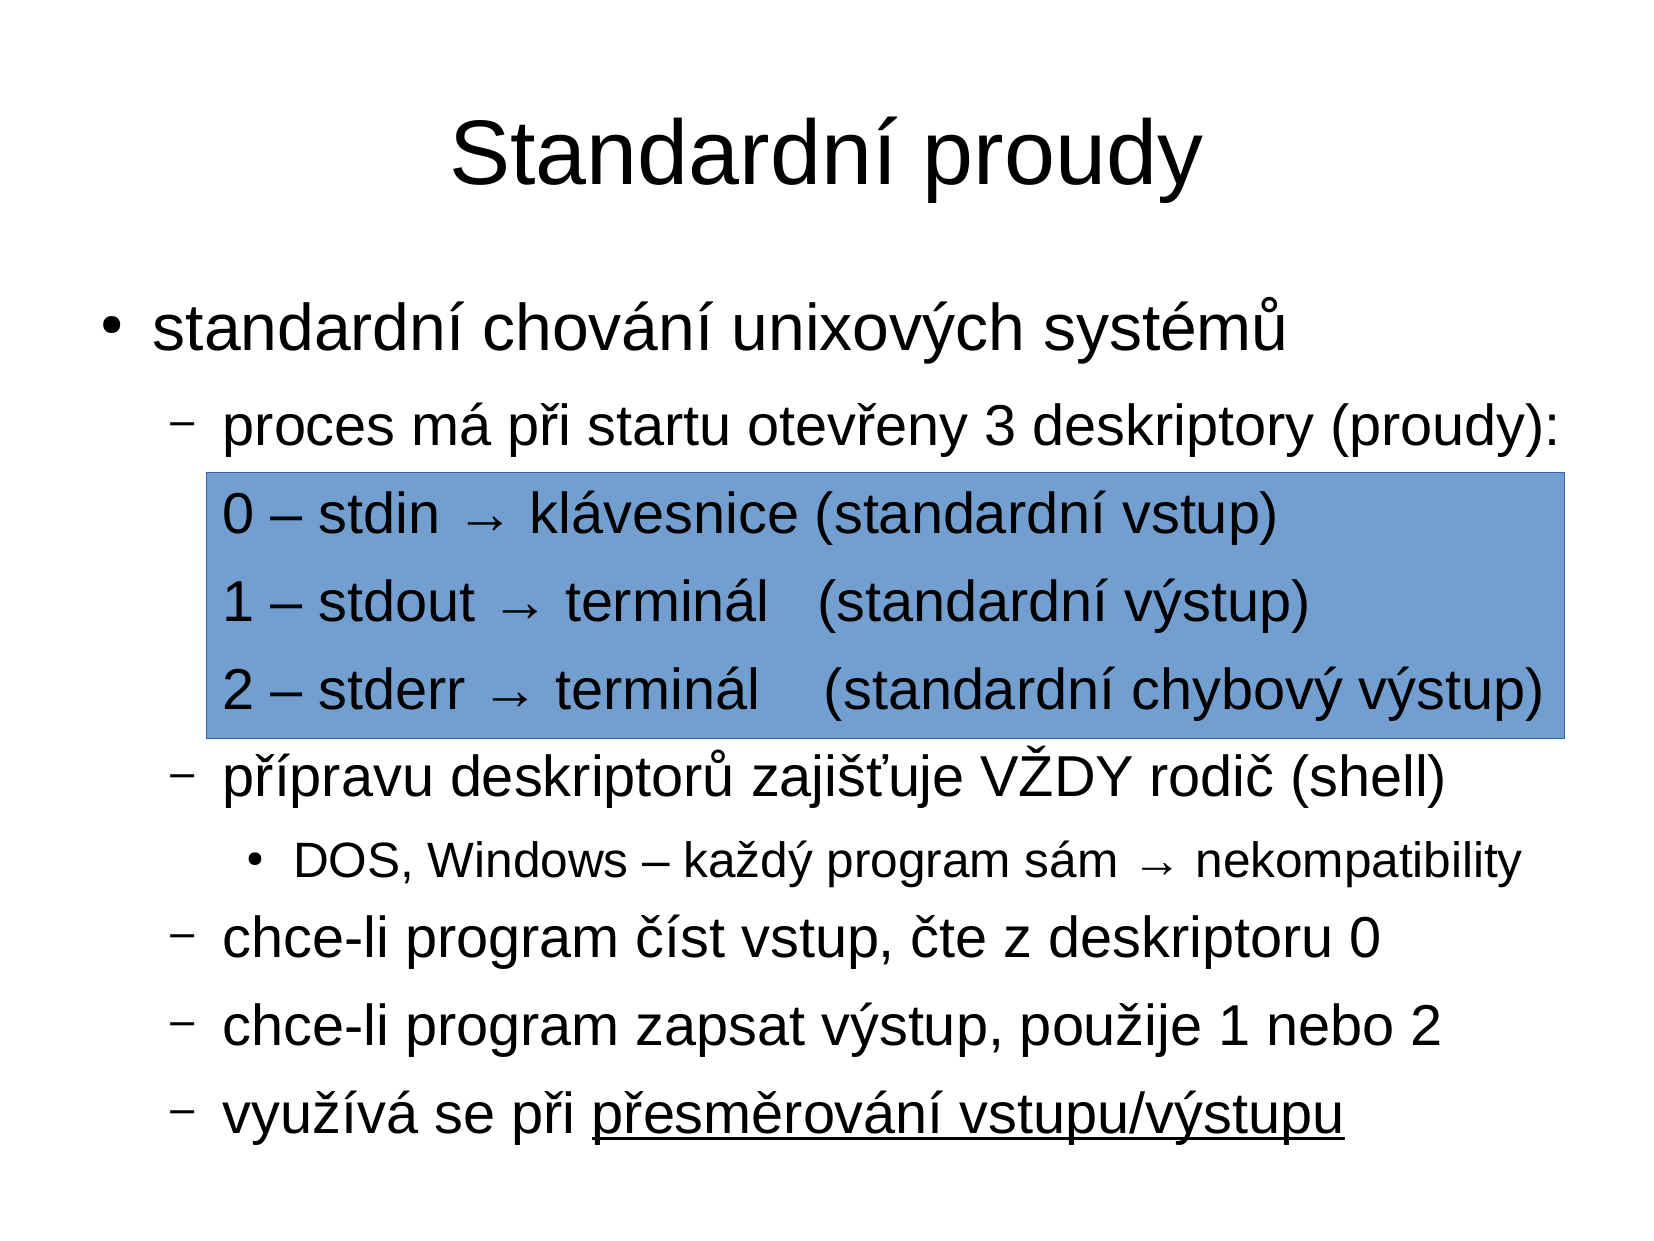

# Standardní proudy
standardní chování unixových systémů
proces má při startu otevřeny 3 deskriptory (proudy):
0 – stdin → klávesnice (standardní vstup)
1 – stdout → terminál   (standardní výstup)
2 – stderr → terminál    (standardní chybový výstup)
přípravu deskriptorů zajišťuje VŽDY rodič (shell)
DOS, Windows – každý program sám → nekompatibility
chce-li program číst vstup, čte z deskriptoru 0
chce-li program zapsat výstup, použije 1 nebo 2
využívá se při přesměrování vstupu/výstupu